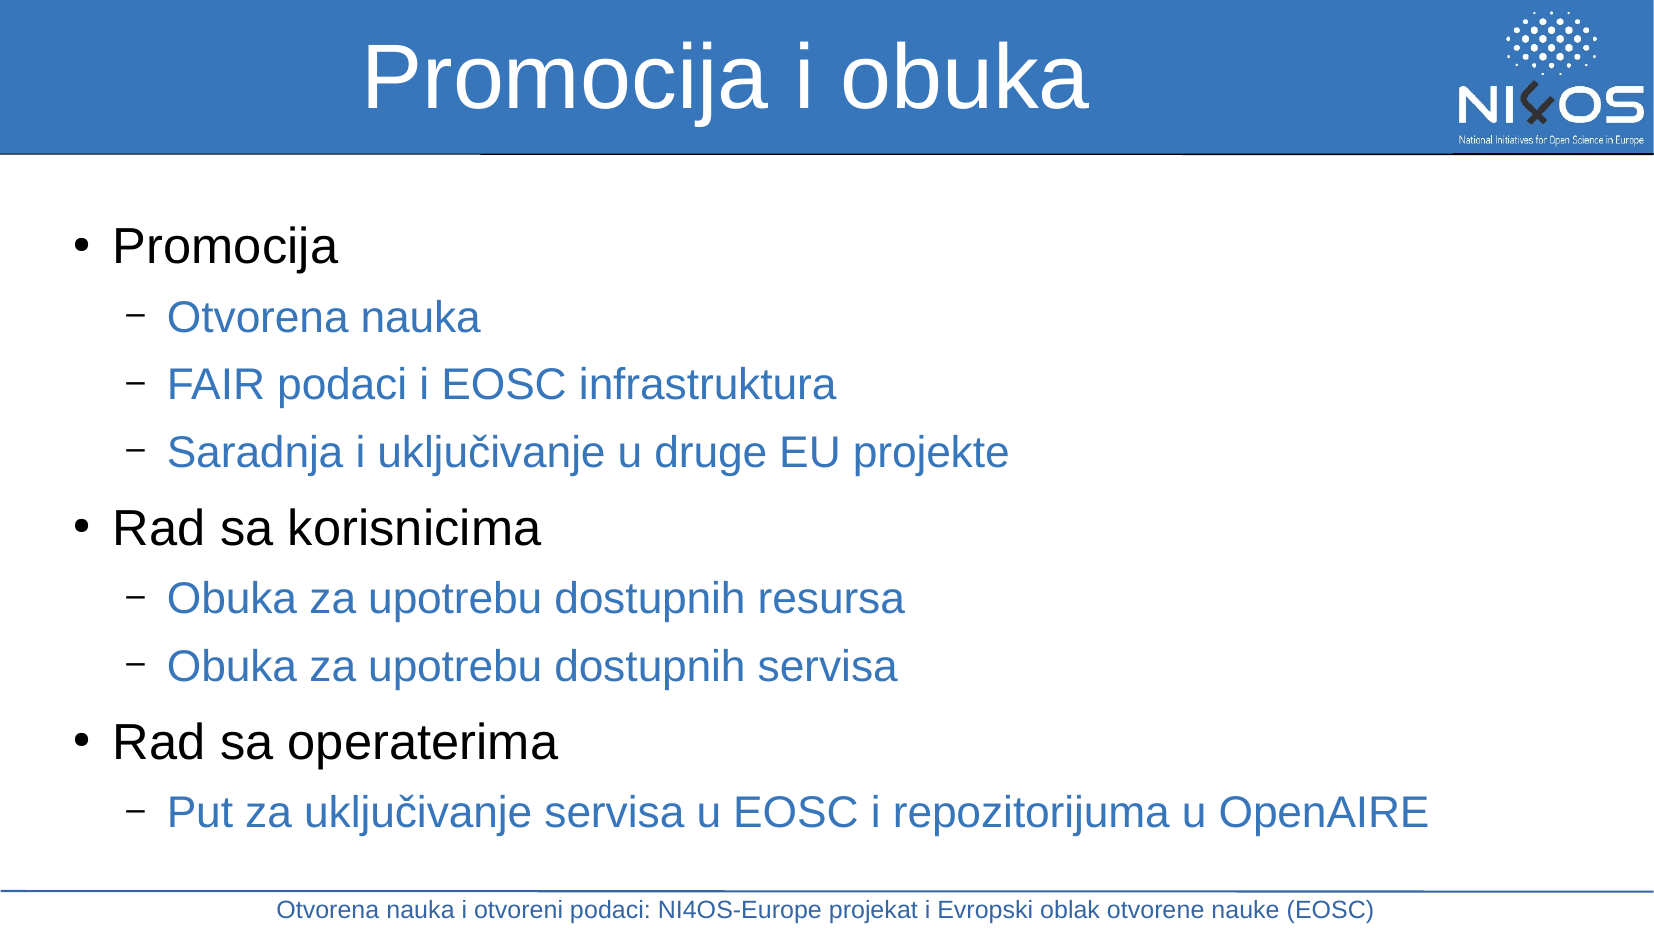

# Promocija i obuka
Promocija
Otvorena nauka
FAIR podaci i EOSC infrastruktura
Saradnja i uključivanje u druge EU projekte
Rad sa korisnicima
Obuka za upotrebu dostupnih resursa
Obuka za upotrebu dostupnih servisa
Rad sa operaterima
Put za uključivanje servisa u EOSC i repozitorijuma u OpenAIRE